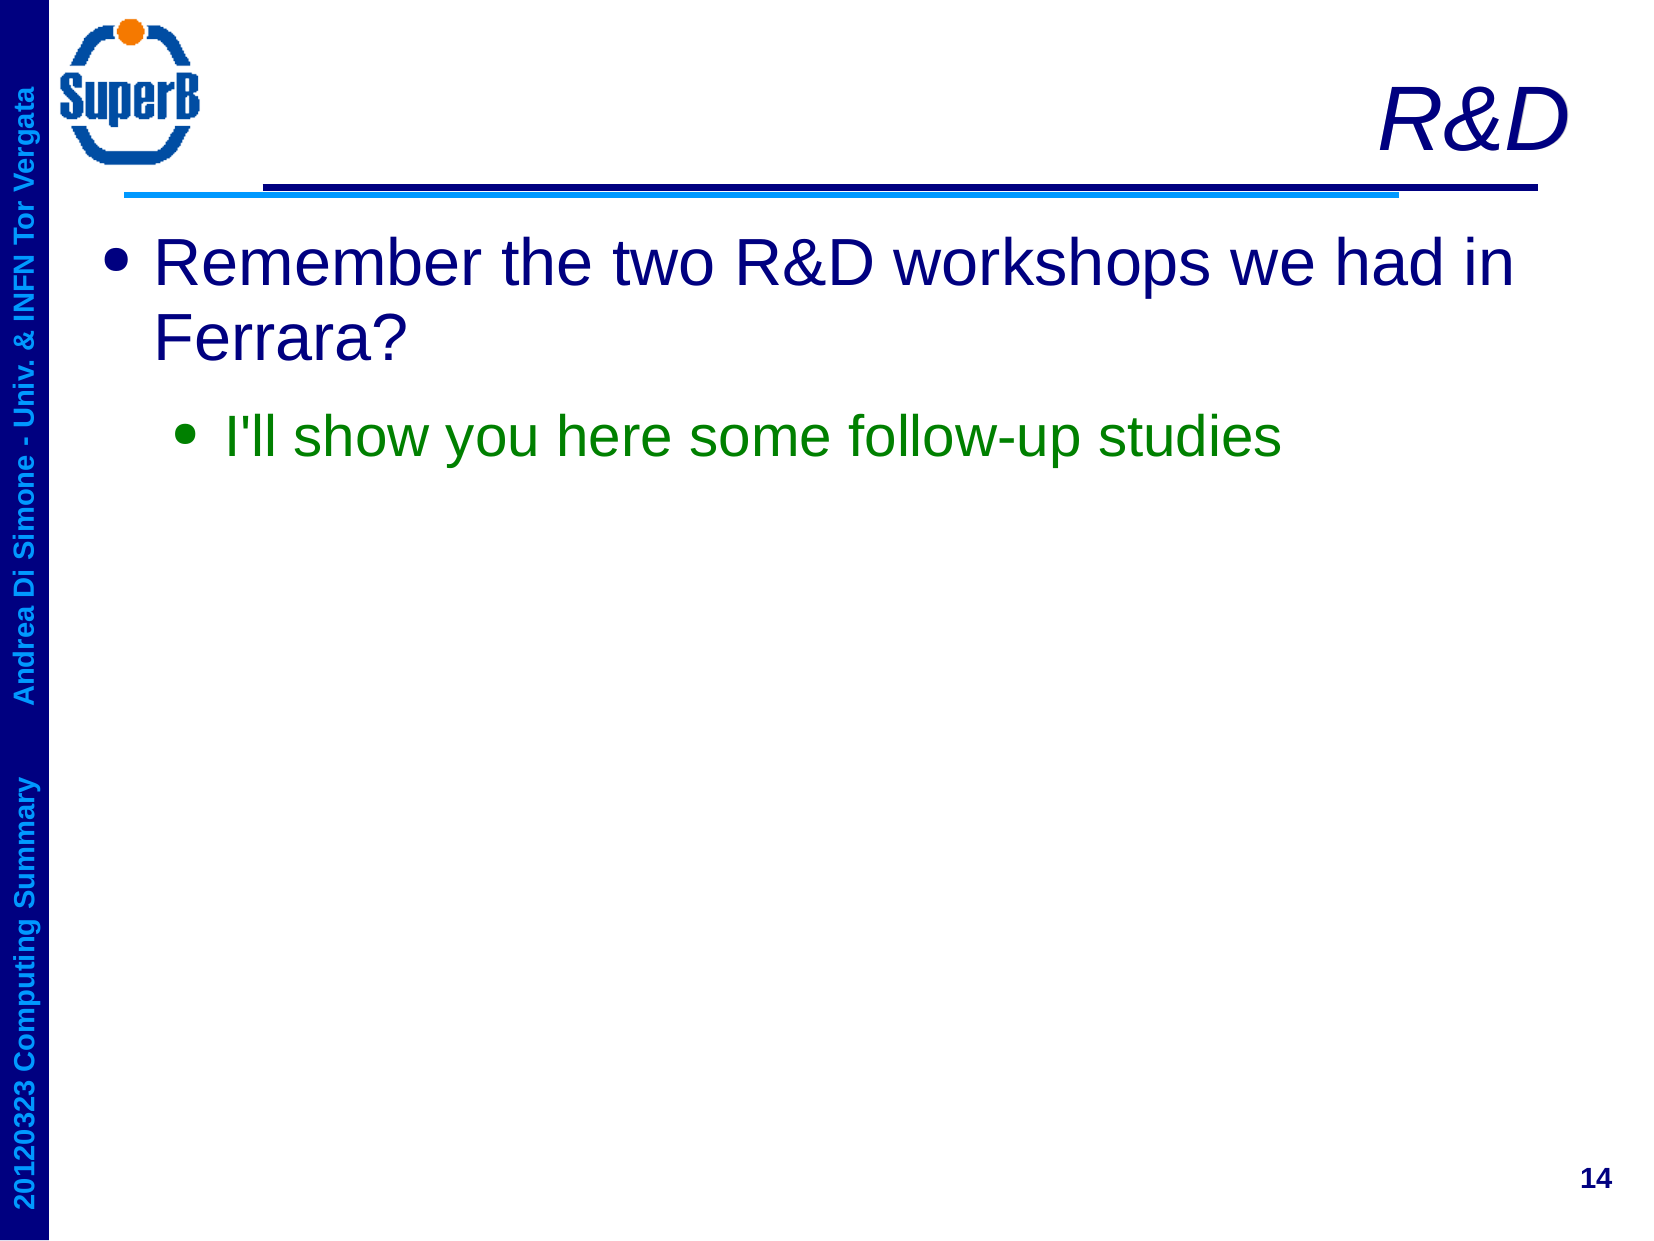

# R&D
Remember the two R&D workshops we had in Ferrara?
I'll show you here some follow-up studies
Andrea Di Simone - Univ. & INFN Tor Vergata
20120323 Computing Summary
14